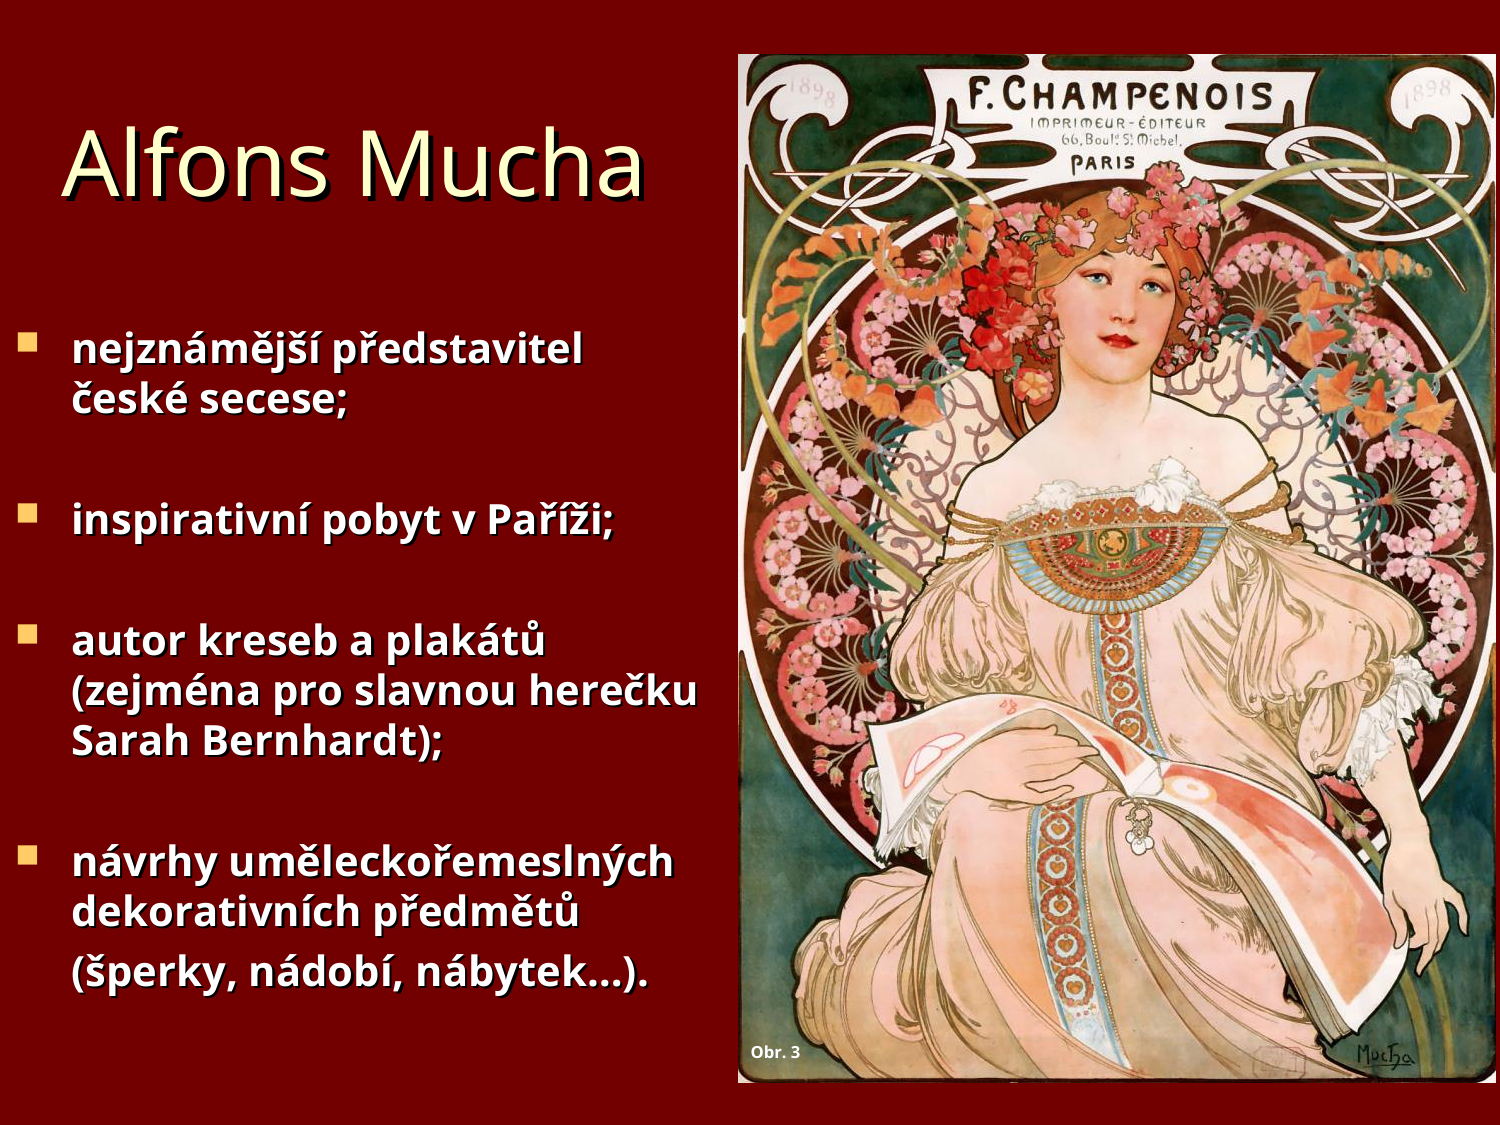

# Alfons Mucha
nejznámější představitel české secese;
inspirativní pobyt v Paříži;
autor kreseb a plakátů (zejména pro slavnou herečku Sarah Bernhardt);
návrhy uměleckořemeslných dekorativních předmětů
	(šperky, nádobí, nábytek…).
Obr. 3